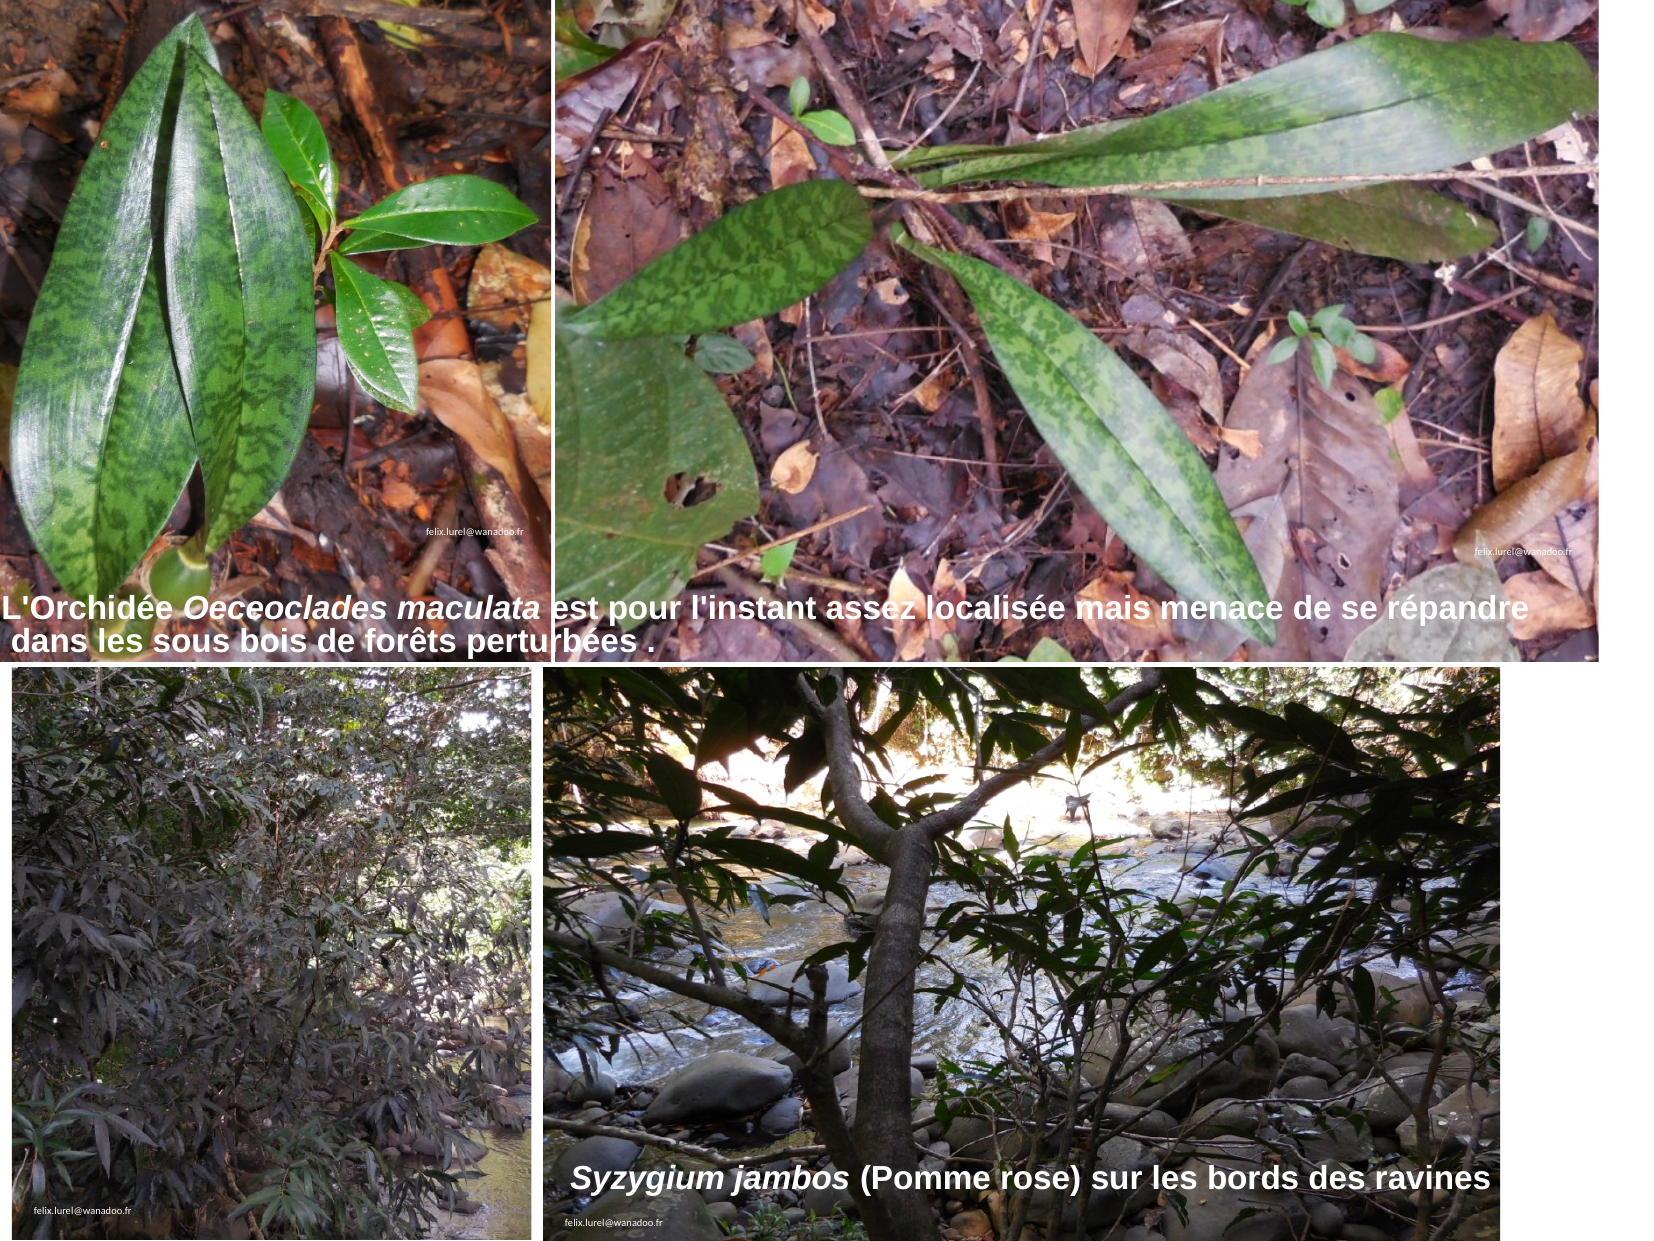

| L'Orchidée Oeceoclades maculata est pour l'instant assez localisée mais menace de se répandre dans les sous bois de forêts perturbées . |
| --- |
felix.lurel@wanadoo.fr
felix.lurel@wanadoo.fr
| Syzygium jambos (Pomme rose) sur les bords des ravines |
| --- |
felix.lurel@wanadoo.fr
felix.lurel@wanadoo.fr